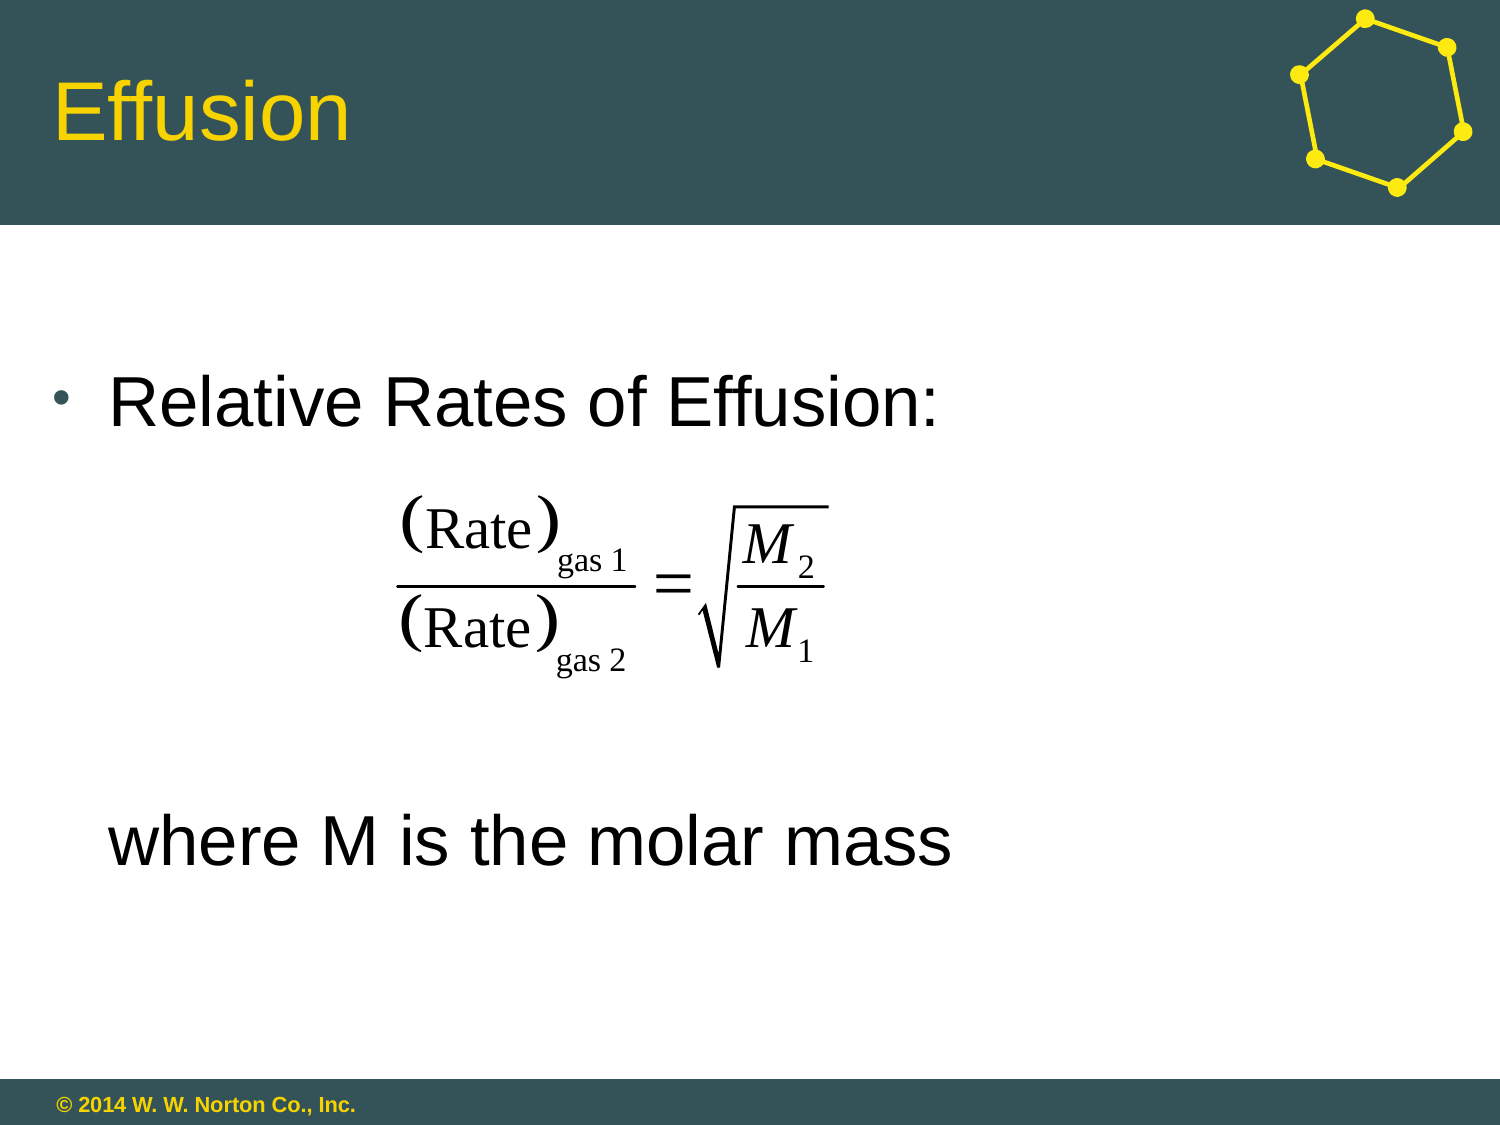

# Effusion
Relative Rates of Effusion:
where M is the molar mass